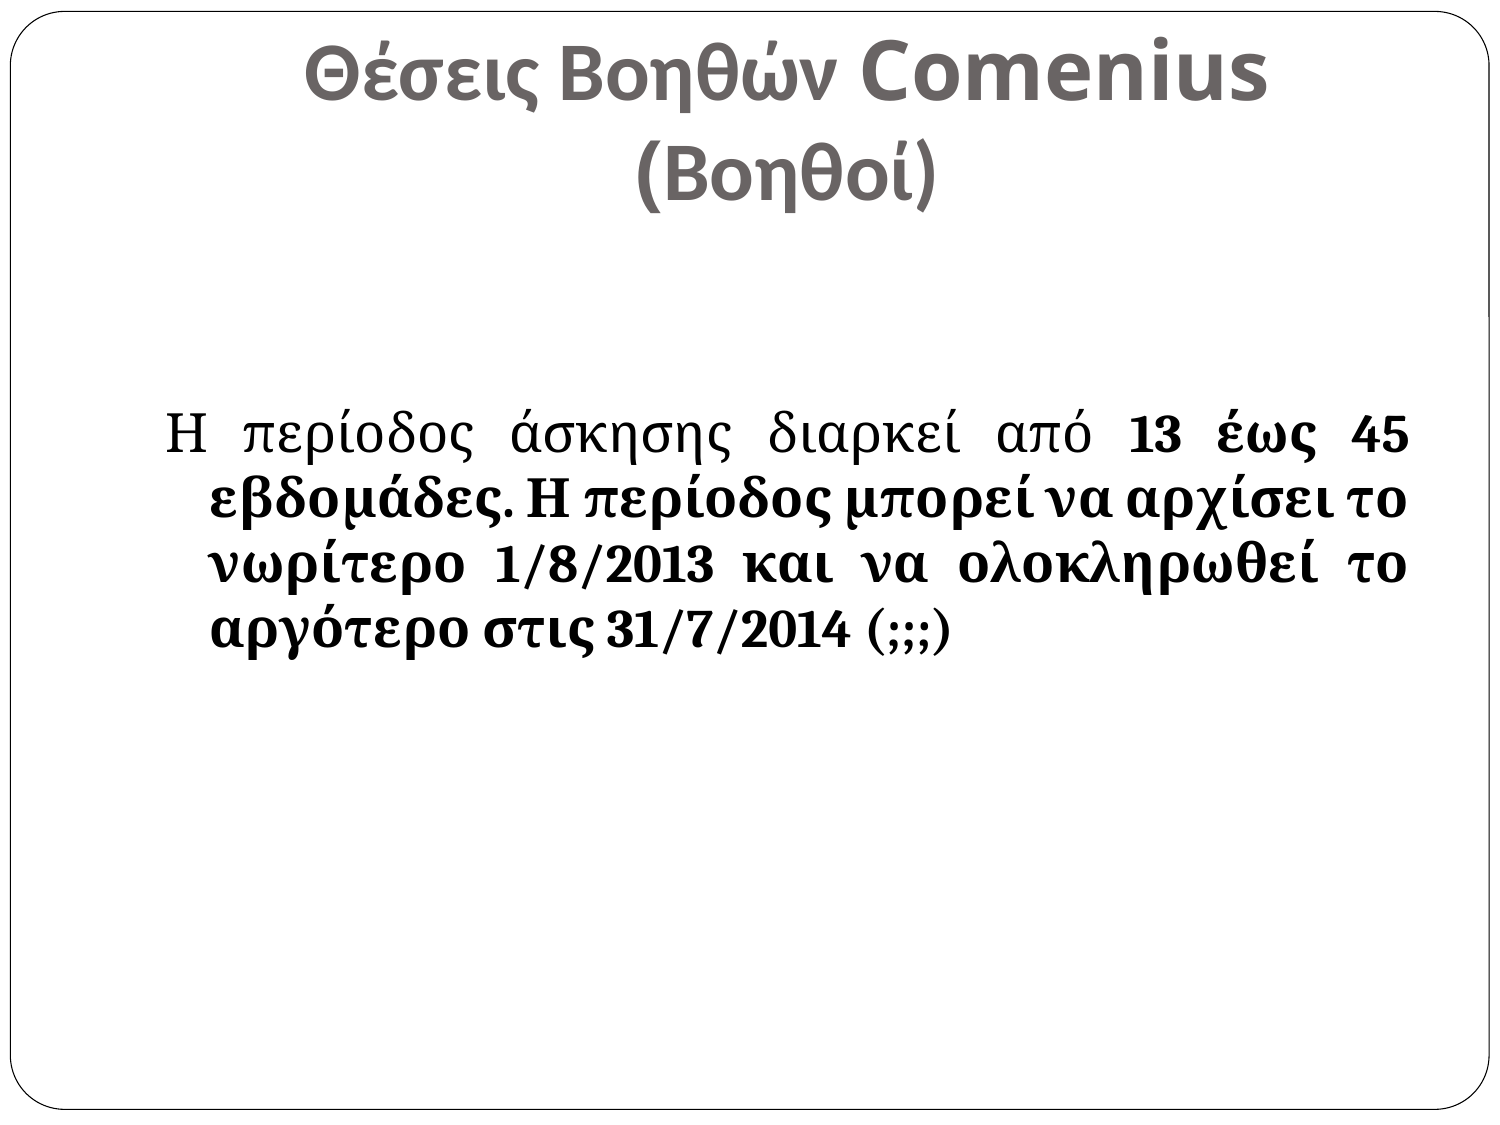

# Θέσεις Βοηθών Comenius (Βοηθοί)
Η περίοδος άσκησης διαρκεί από 13 έως 45 εβδομάδες. Η περίοδος μπορεί να αρχίσει το νωρίτερο 1/8/2013 και να ολοκληρωθεί το αργότερο στις 31/7/2014 (;;;)